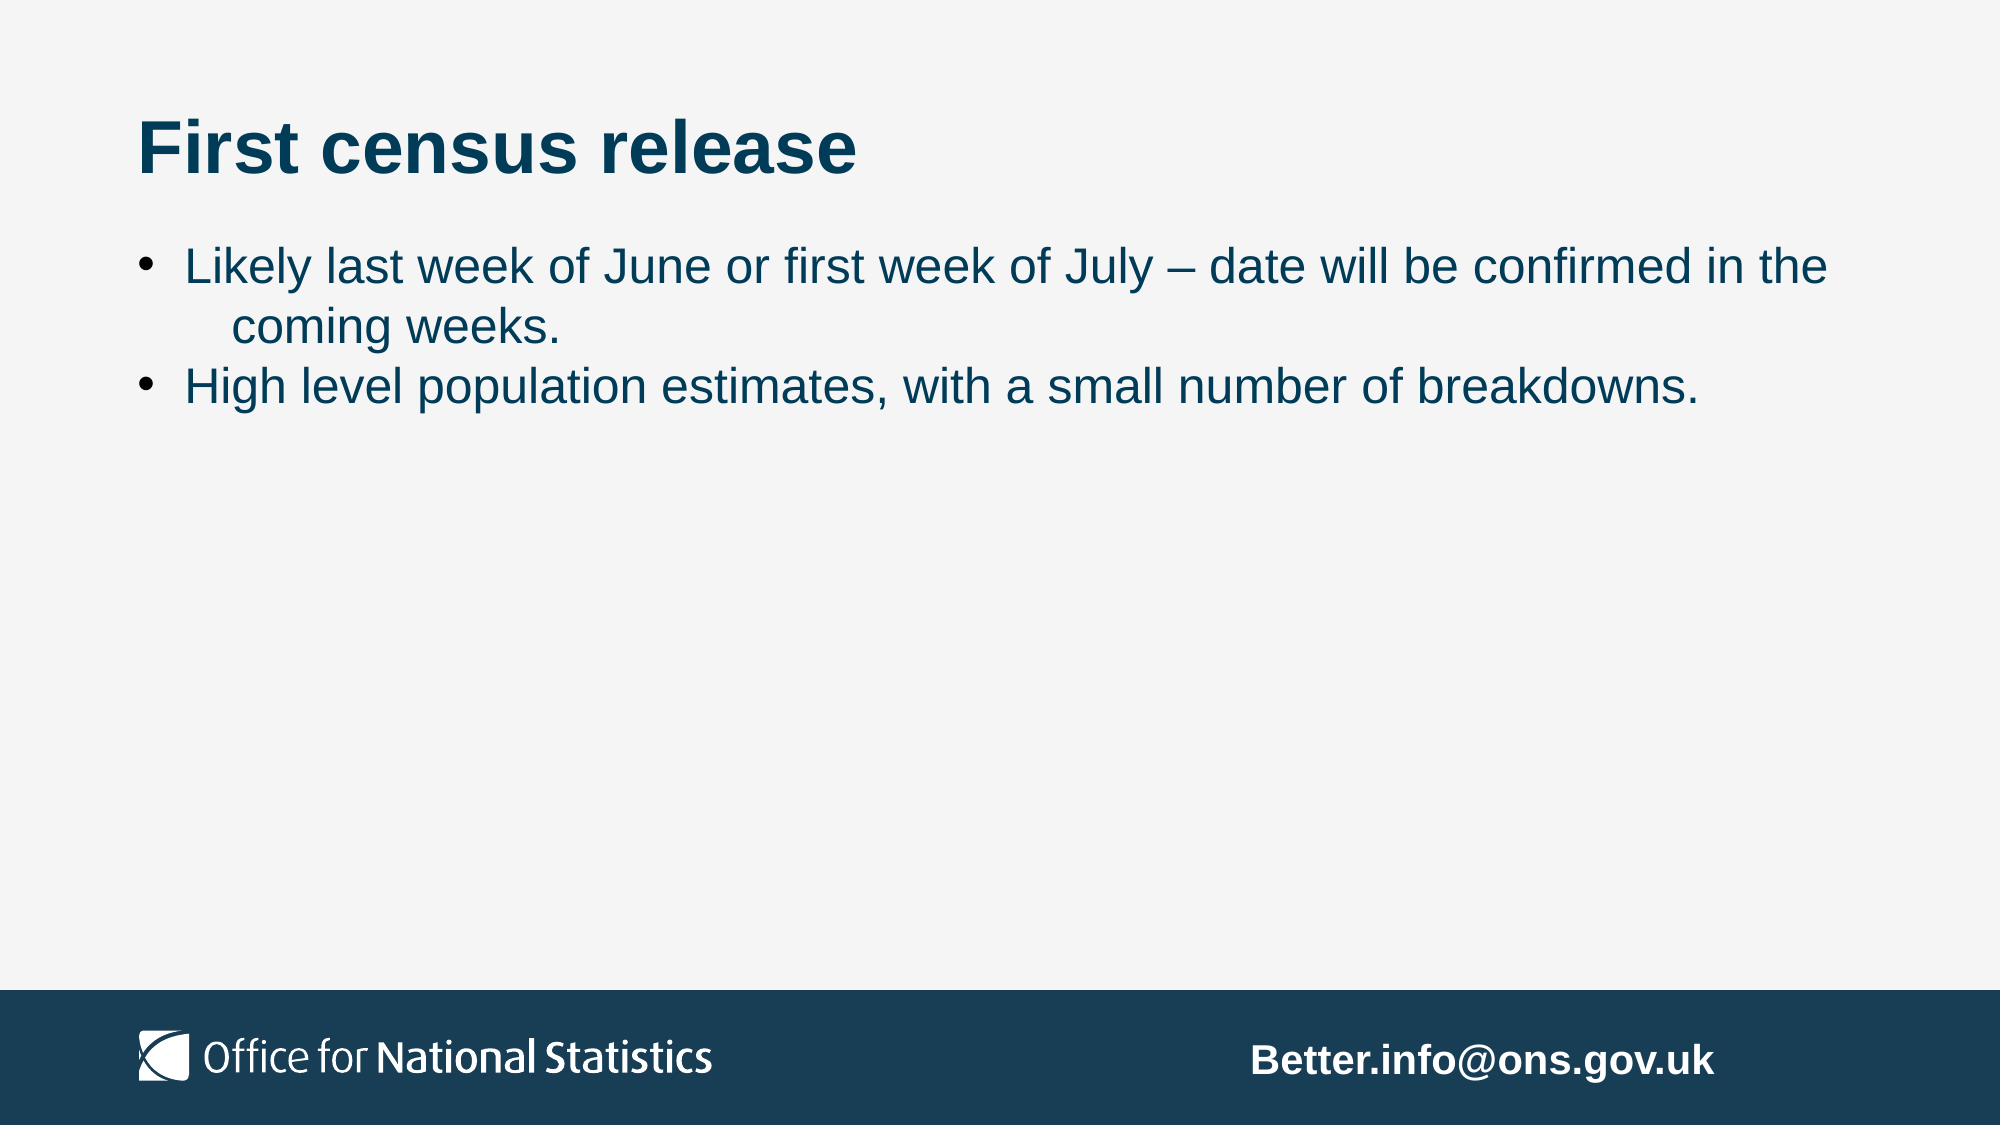

# First census release
Likely last week of June or first week of July – date will be confirmed in the coming weeks.
High level population estimates, with a small number of breakdowns.
Better.info@ons.gov.uk